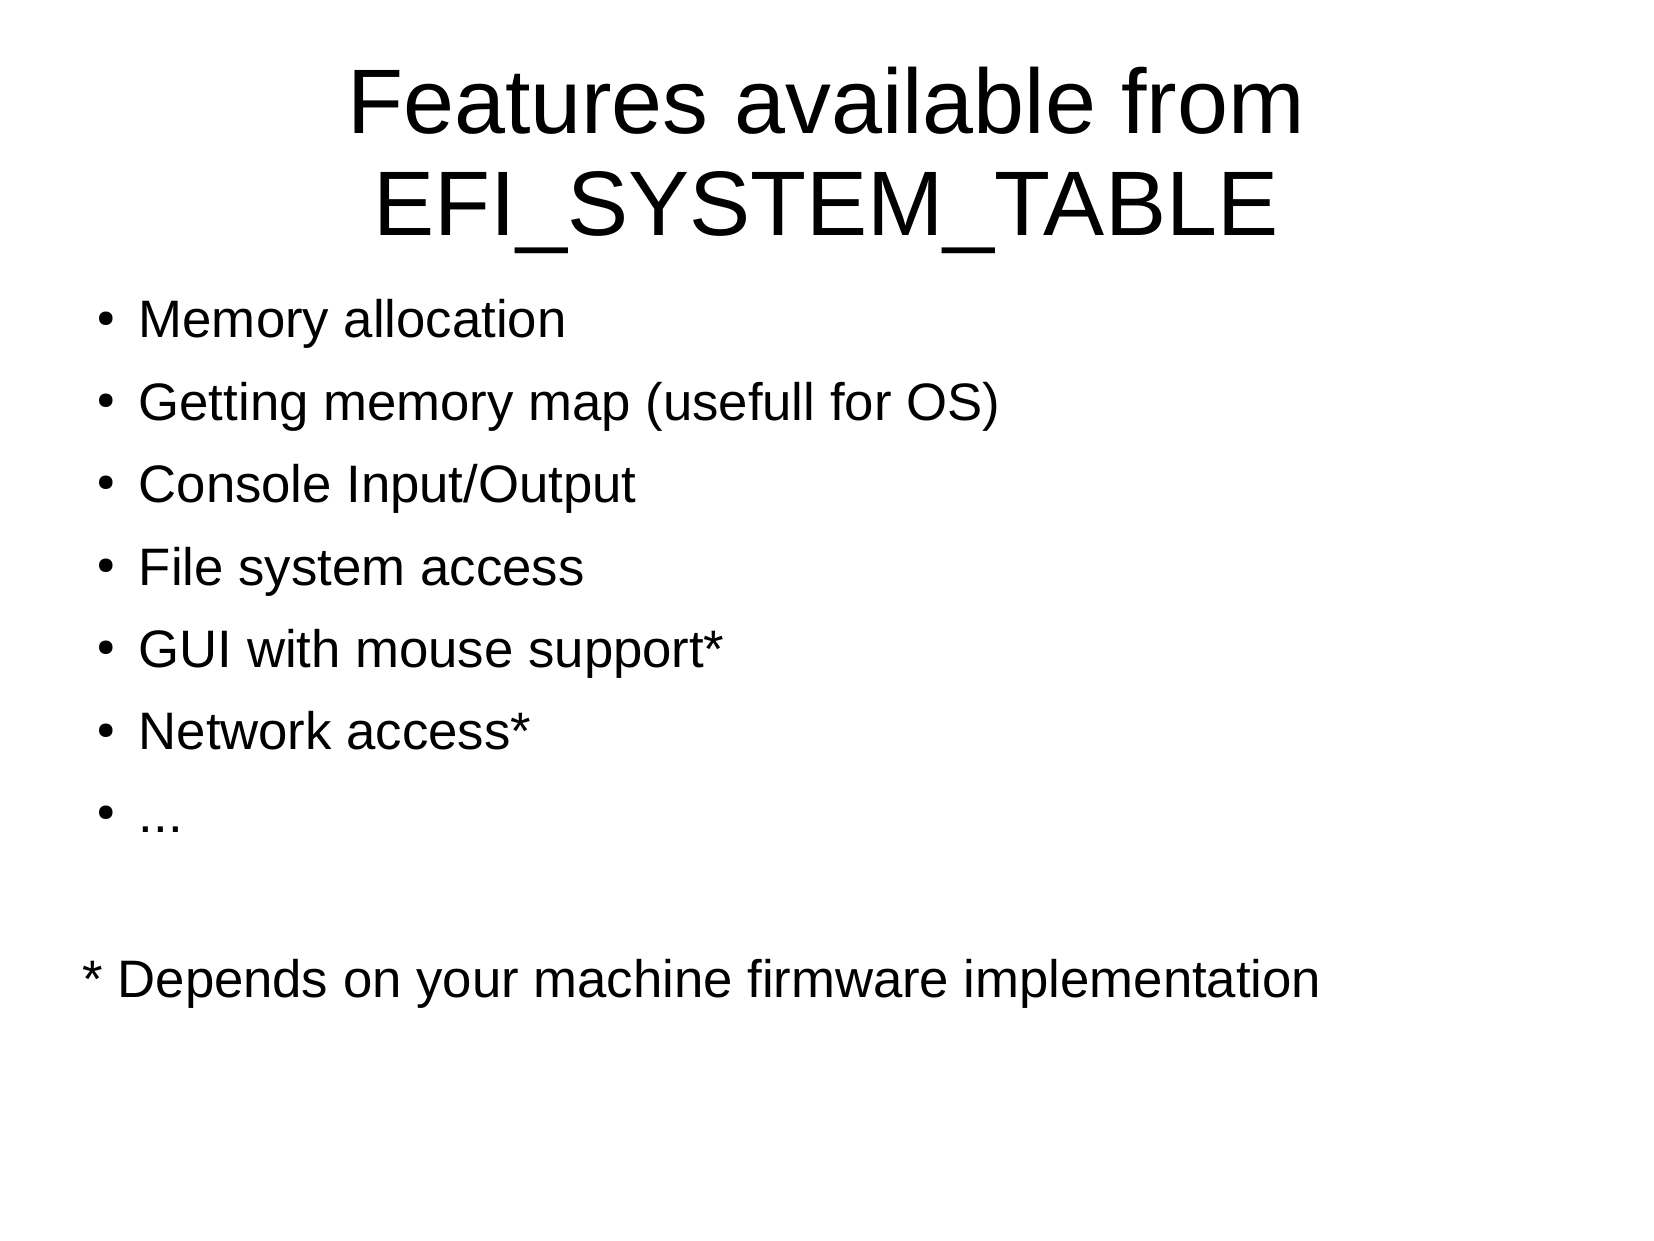

# Features available from EFI_SYSTEM_TABLE
Memory allocation
Getting memory map (usefull for OS)
Console Input/Output
File system access
GUI with mouse support*
Network access*
...
* Depends on your machine firmware implementation